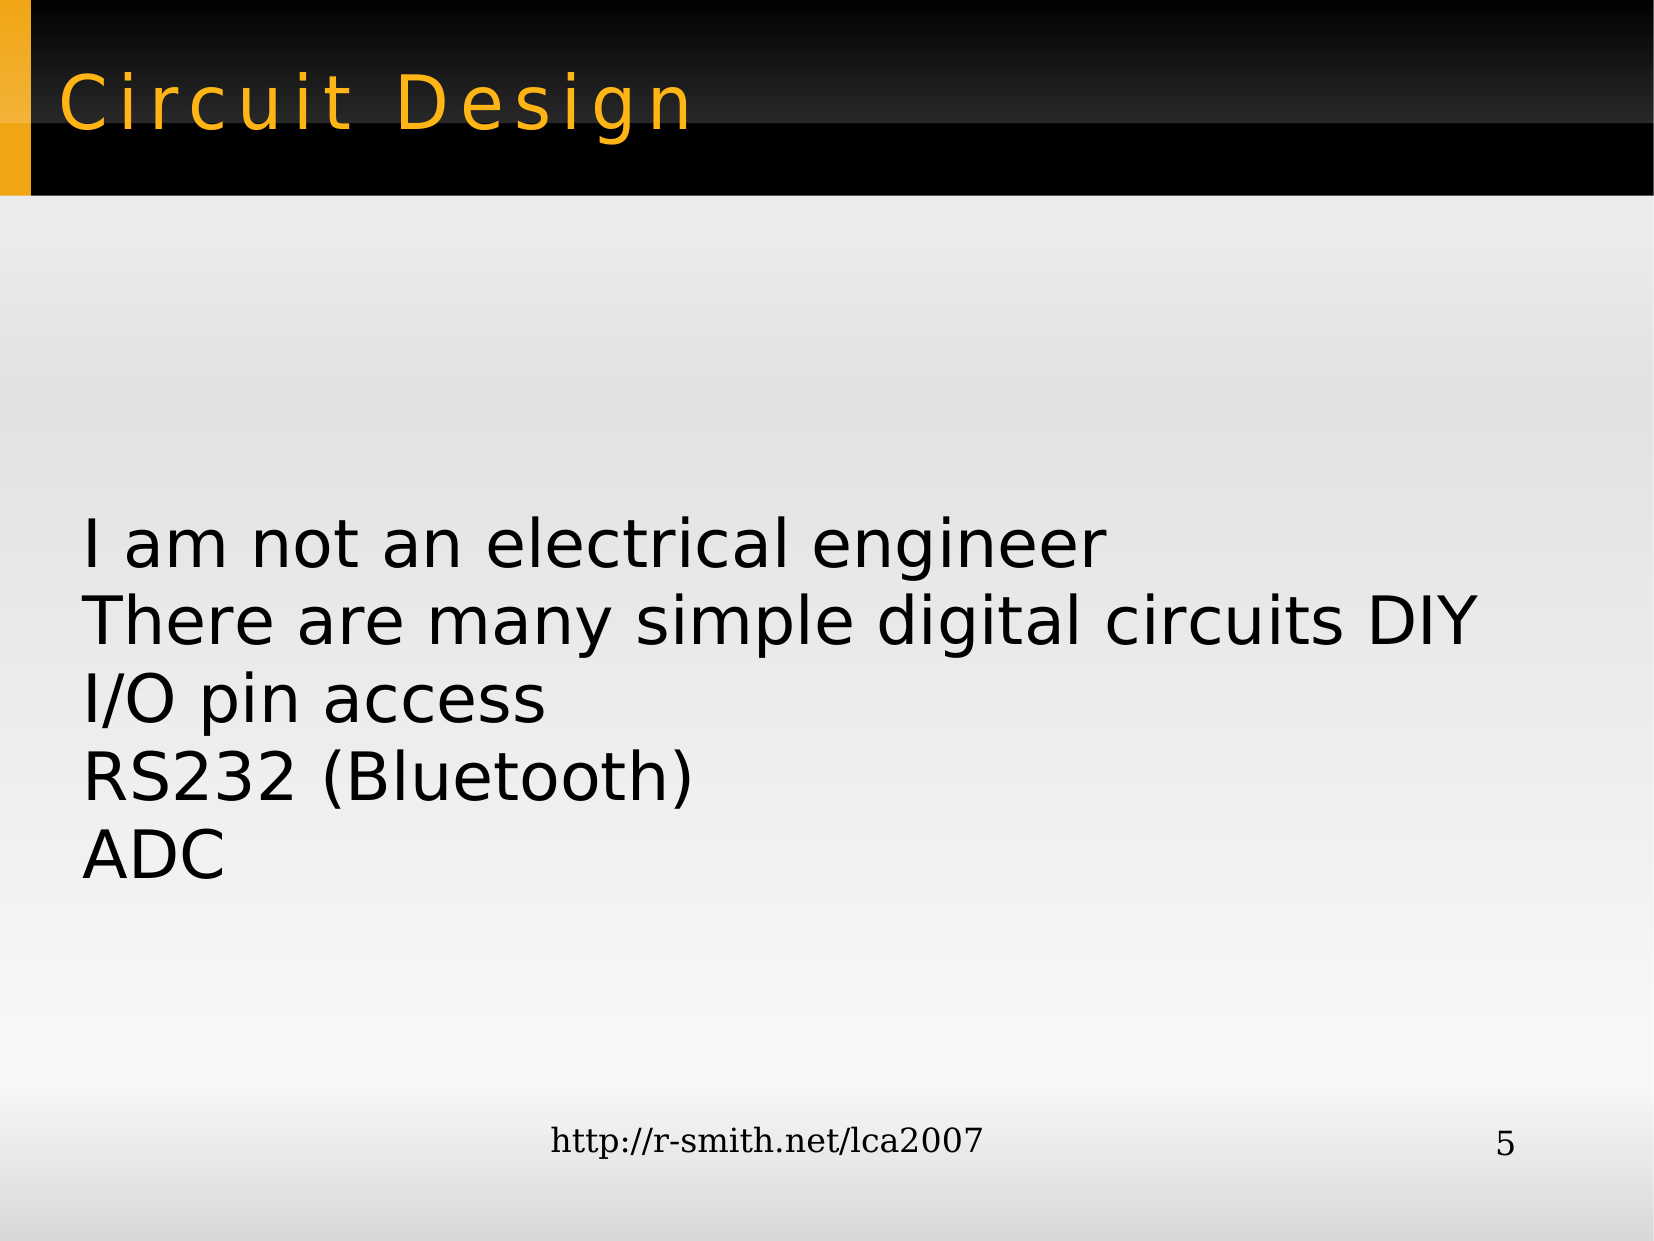

# Circuit Design
I am not an electrical engineer
There are many simple digital circuits DIY
I/O pin access
RS232 (Bluetooth)
ADC
http://r-smith.net/lca2007
5